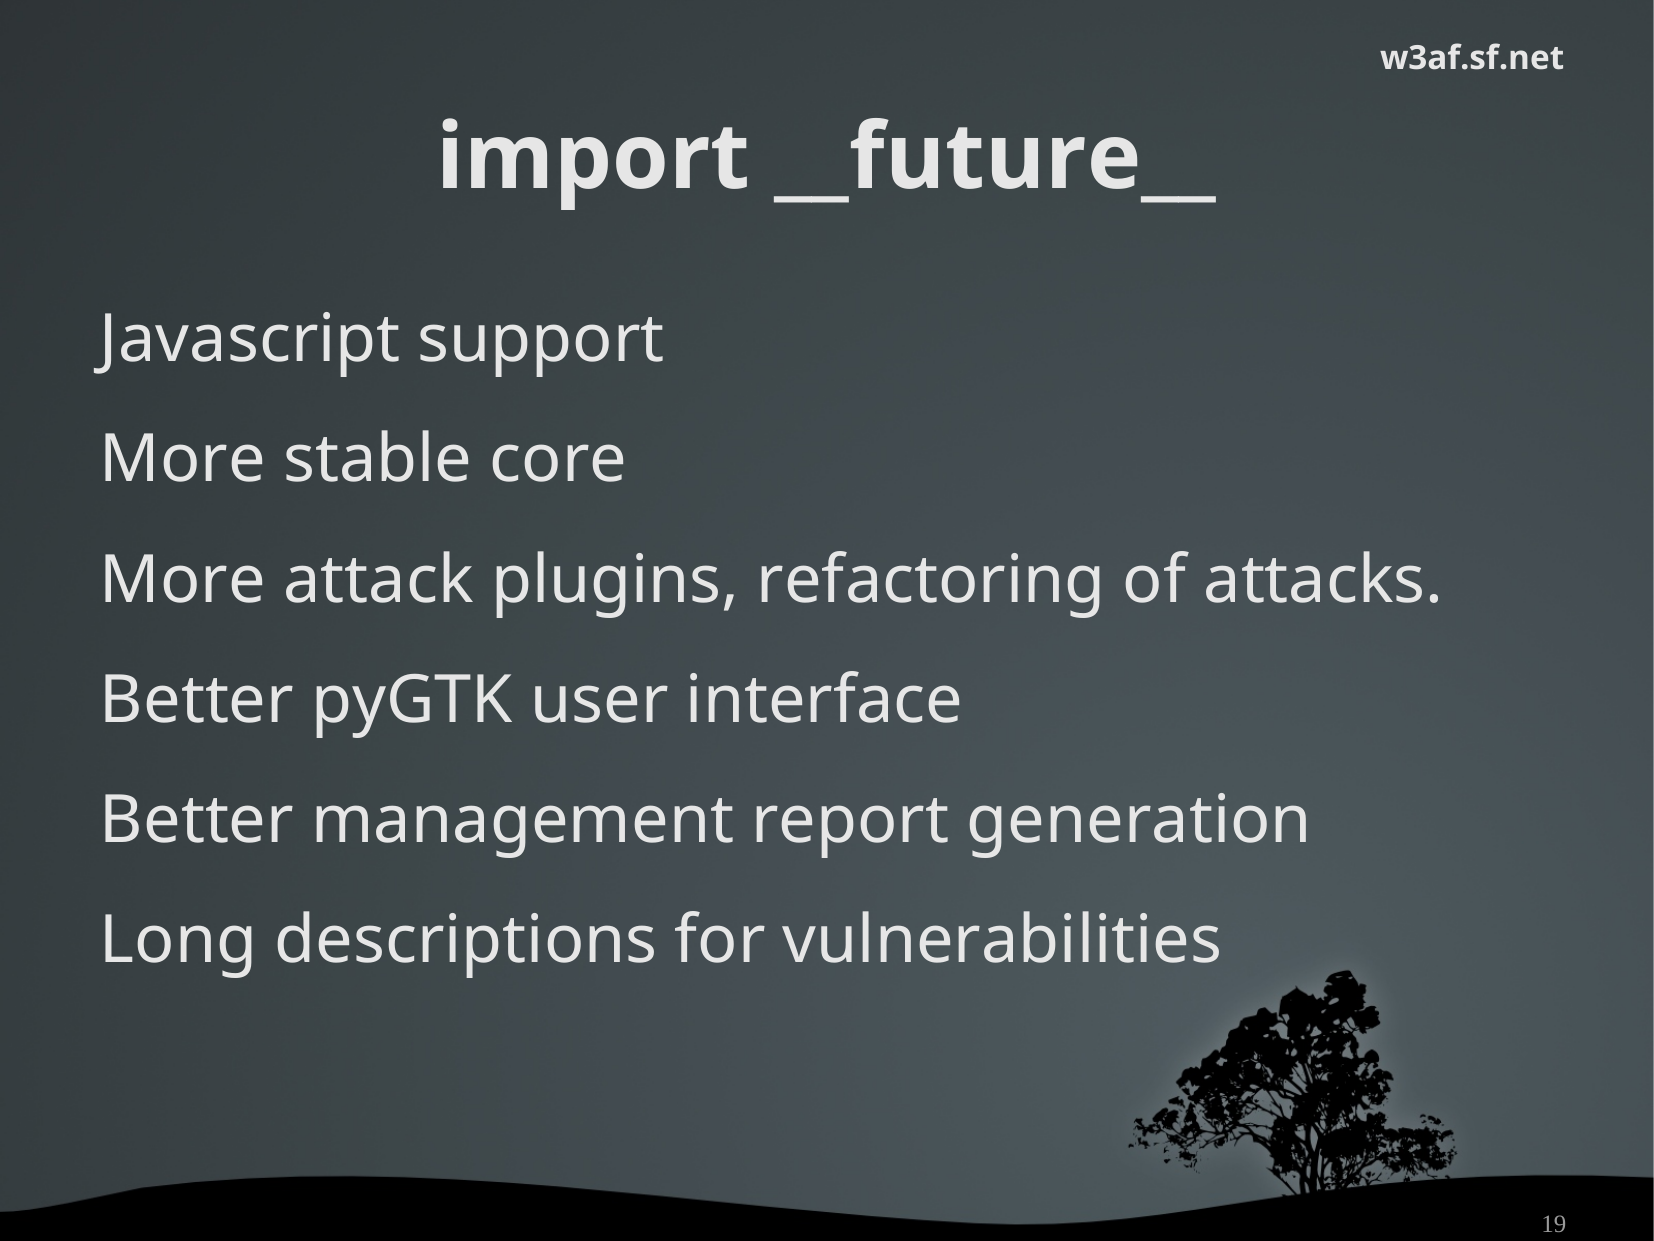

w3af.sf.net
# import __future__
 Javascript support
 More stable core
 More attack plugins, refactoring of attacks.
 Better pyGTK user interface
 Better management report generation
 Long descriptions for vulnerabilities
19